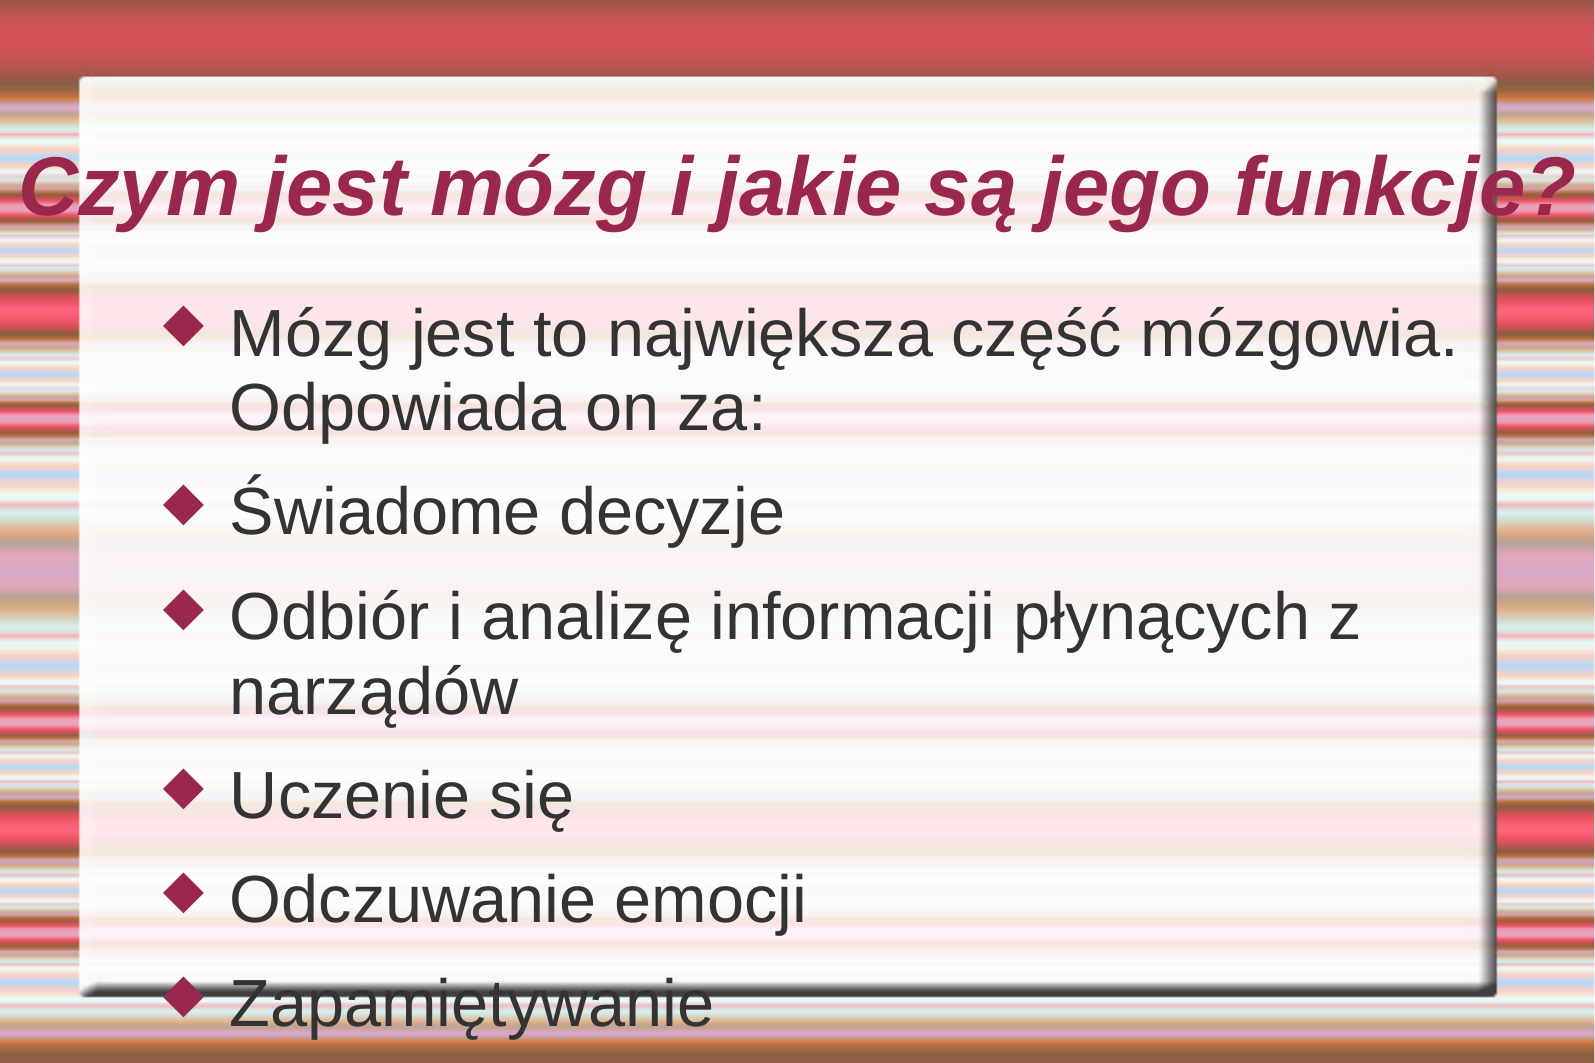

# Czym jest mózg i jakie są jego funkcje?
Mózg jest to największa część mózgowia. Odpowiada on za:
Świadome decyzje
Odbiór i analizę informacji płynących z narządów
Uczenie się
Odczuwanie emocji
Zapamiętywanie